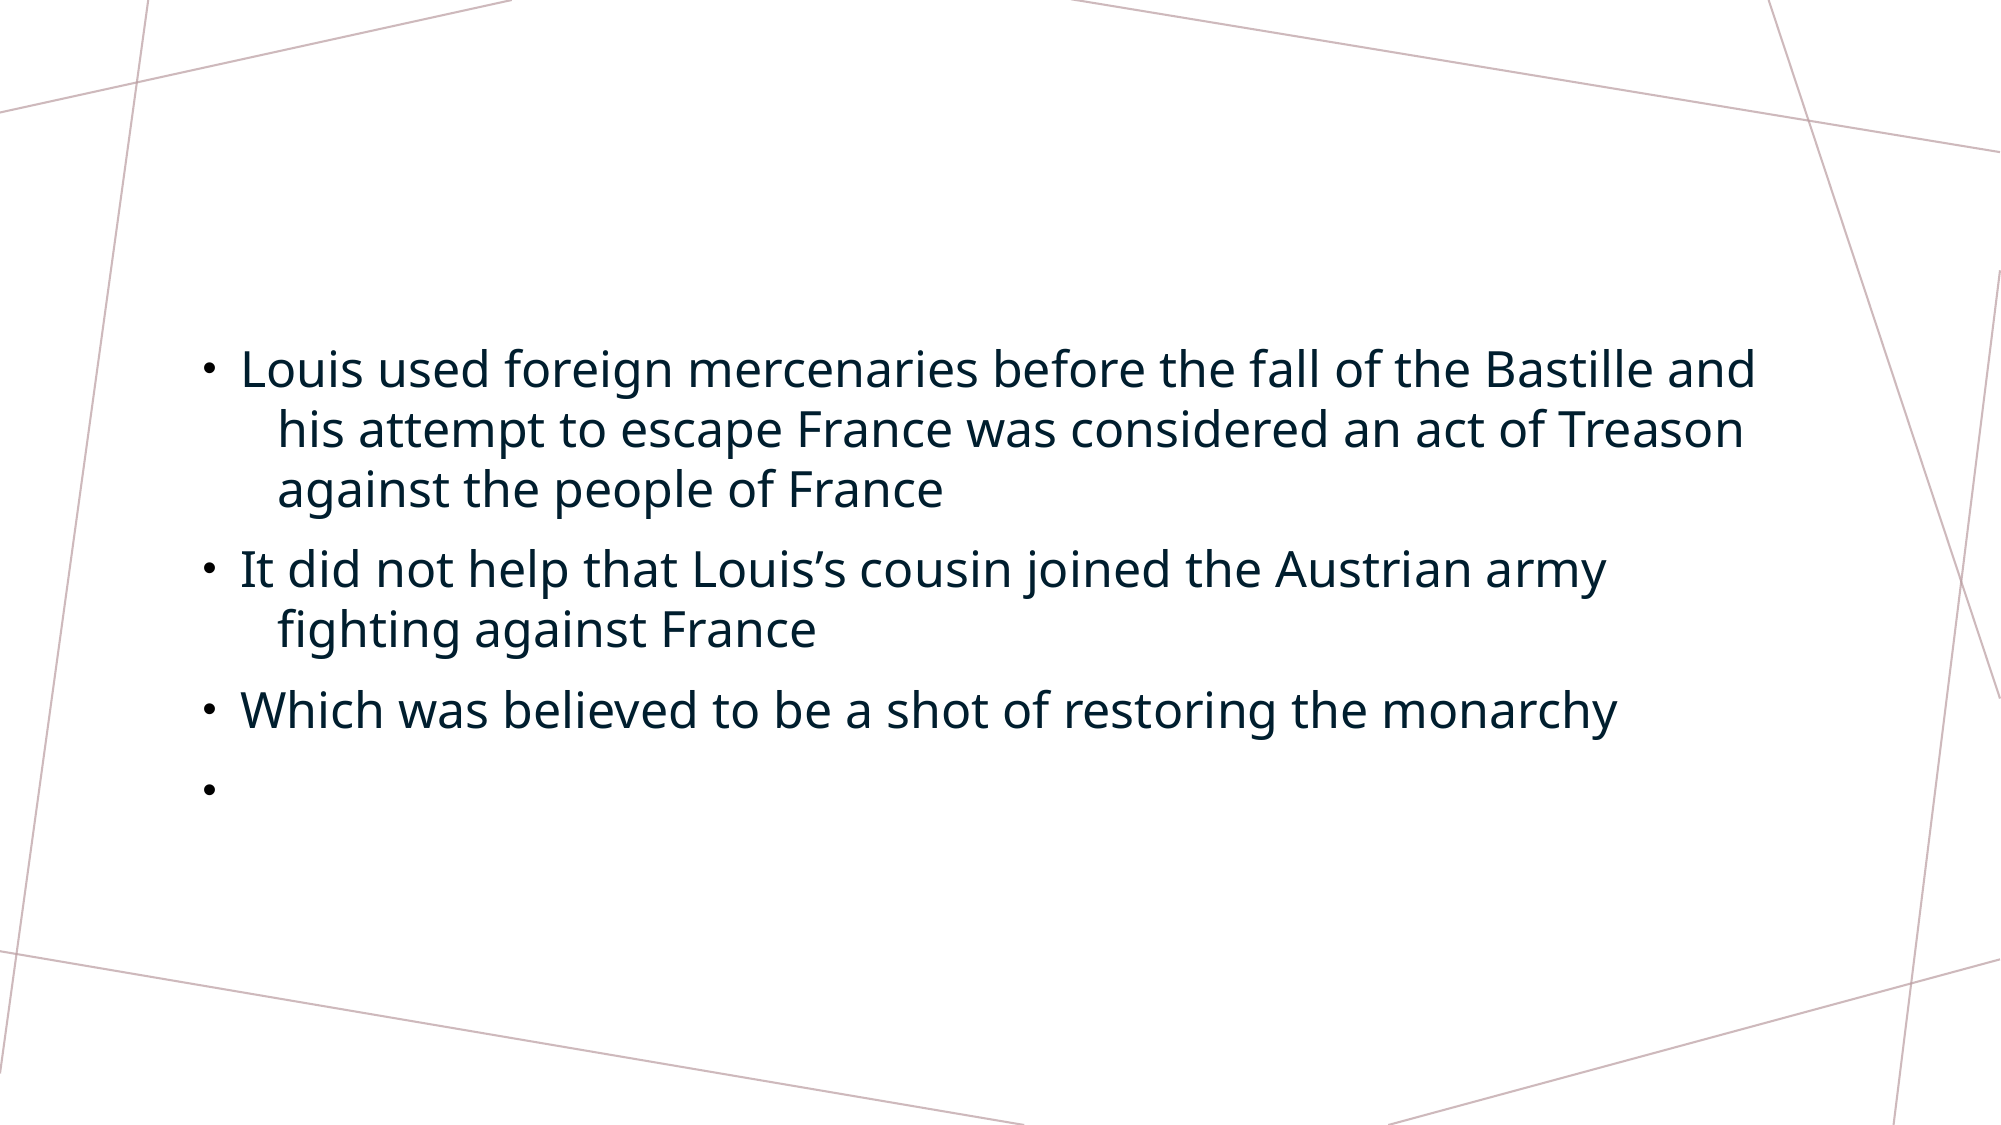

# Louis used foreign mercenaries before the fall of the Bastille and his attempt to escape France was considered an act of Treason against the people of France
It did not help that Louis’s cousin joined the Austrian army fighting against France
Which was believed to be a shot of restoring the monarchy